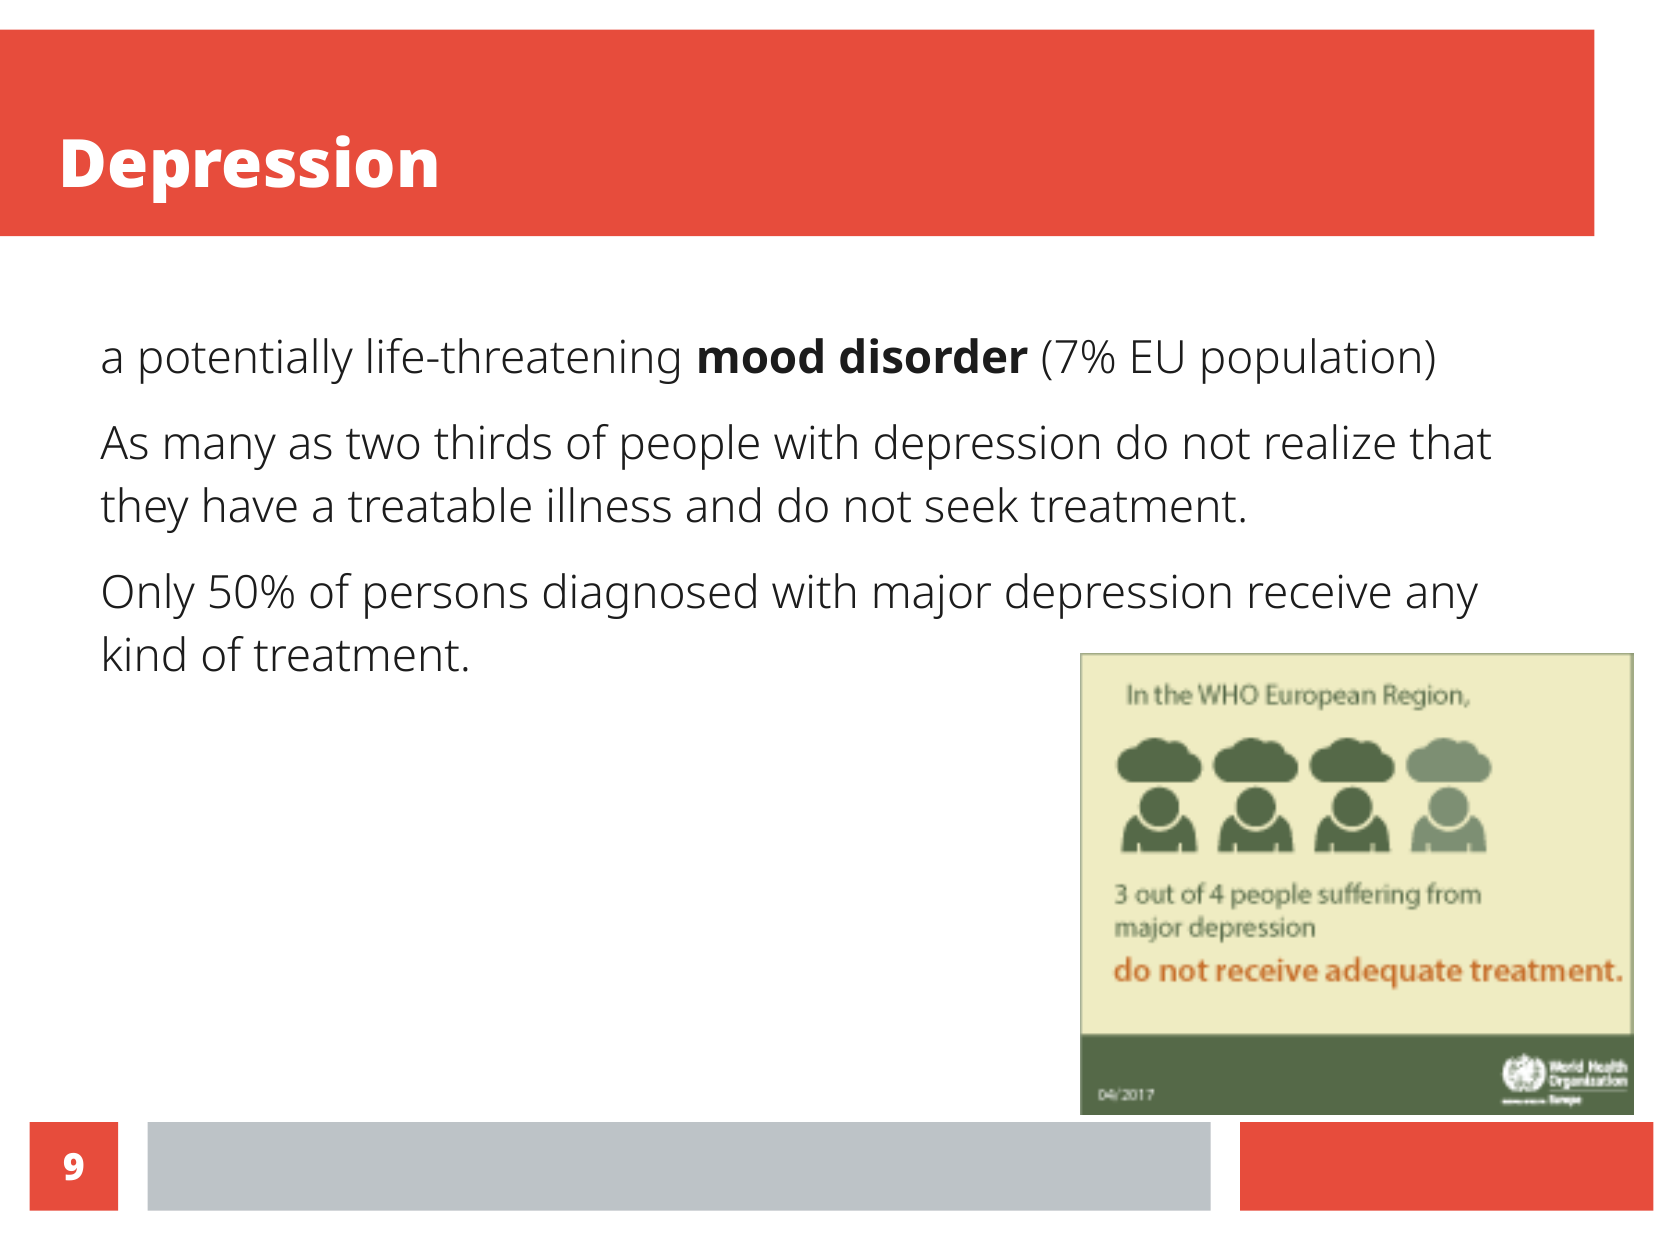

# Depression
a potentially life-threatening mood disorder (7% EU population)
As many as two thirds of people with depression do not realize that they have a treatable illness and do not seek treatment.
Only 50% of persons diagnosed with major depression receive any kind of treatment.
9